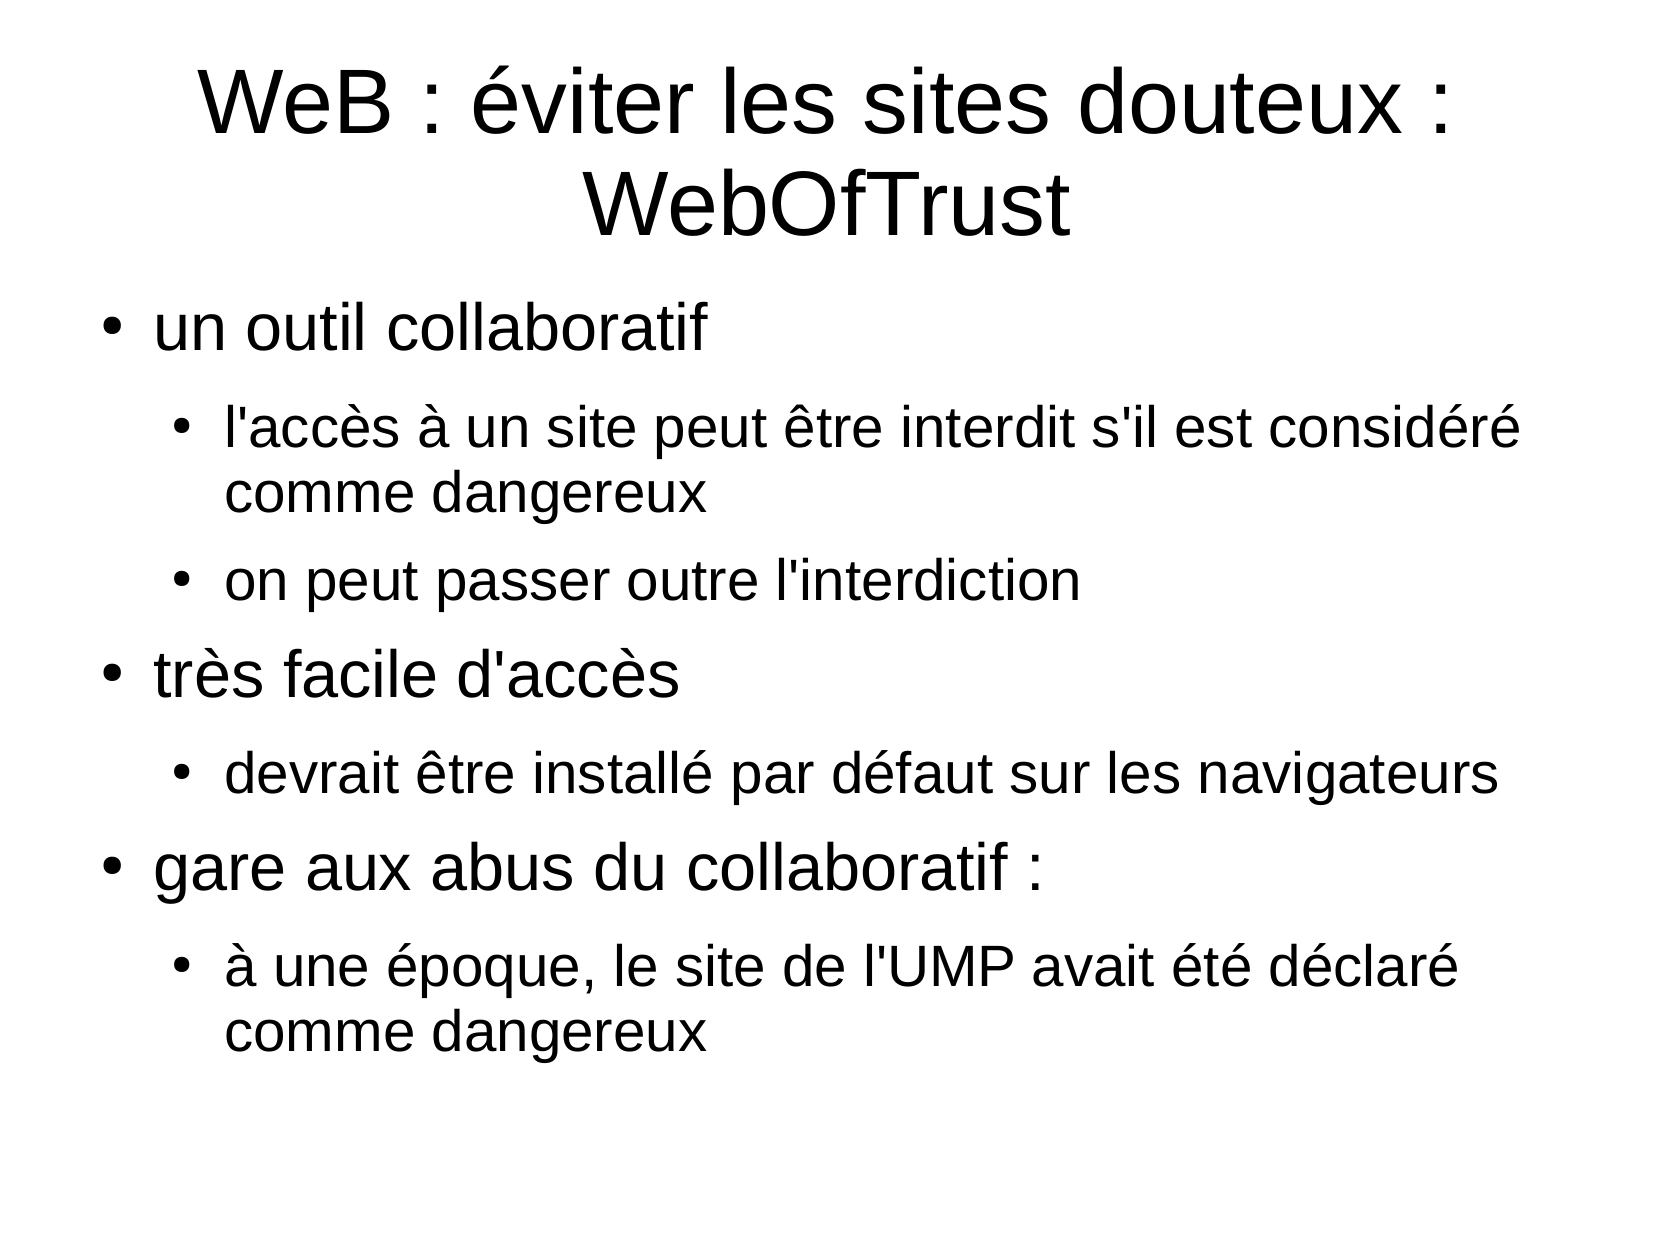

# WeB : éviter les sites douteux : WebOfTrust
un outil collaboratif
l'accès à un site peut être interdit s'il est considéré comme dangereux
on peut passer outre l'interdiction
très facile d'accès
devrait être installé par défaut sur les navigateurs
gare aux abus du collaboratif :
à une époque, le site de l'UMP avait été déclaré comme dangereux